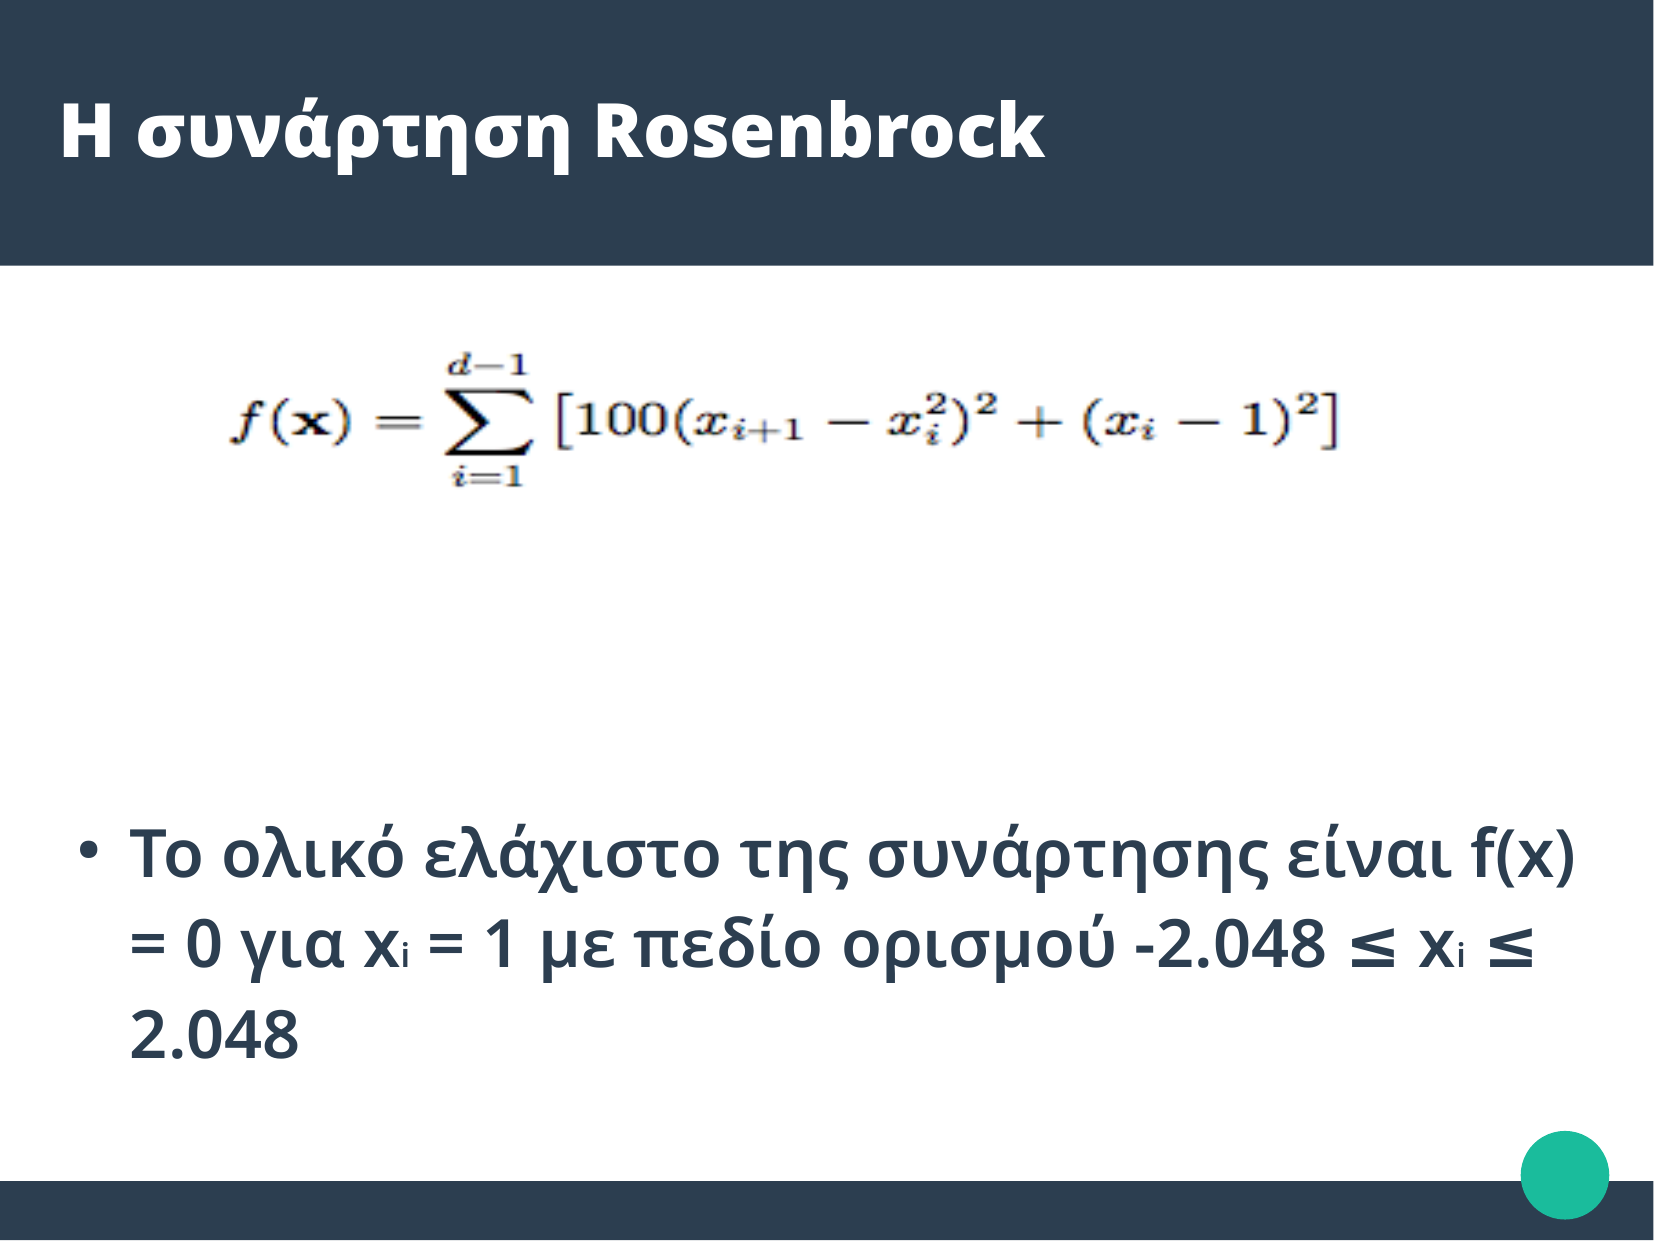

# Η συνάρτηση Rosenbrock
Το ολικό ελάχιστο της συνάρτησης είναι f(x) = 0 για xi = 1 με πεδίο ορισμού -2.048 ≤ xi ≤ 2.048